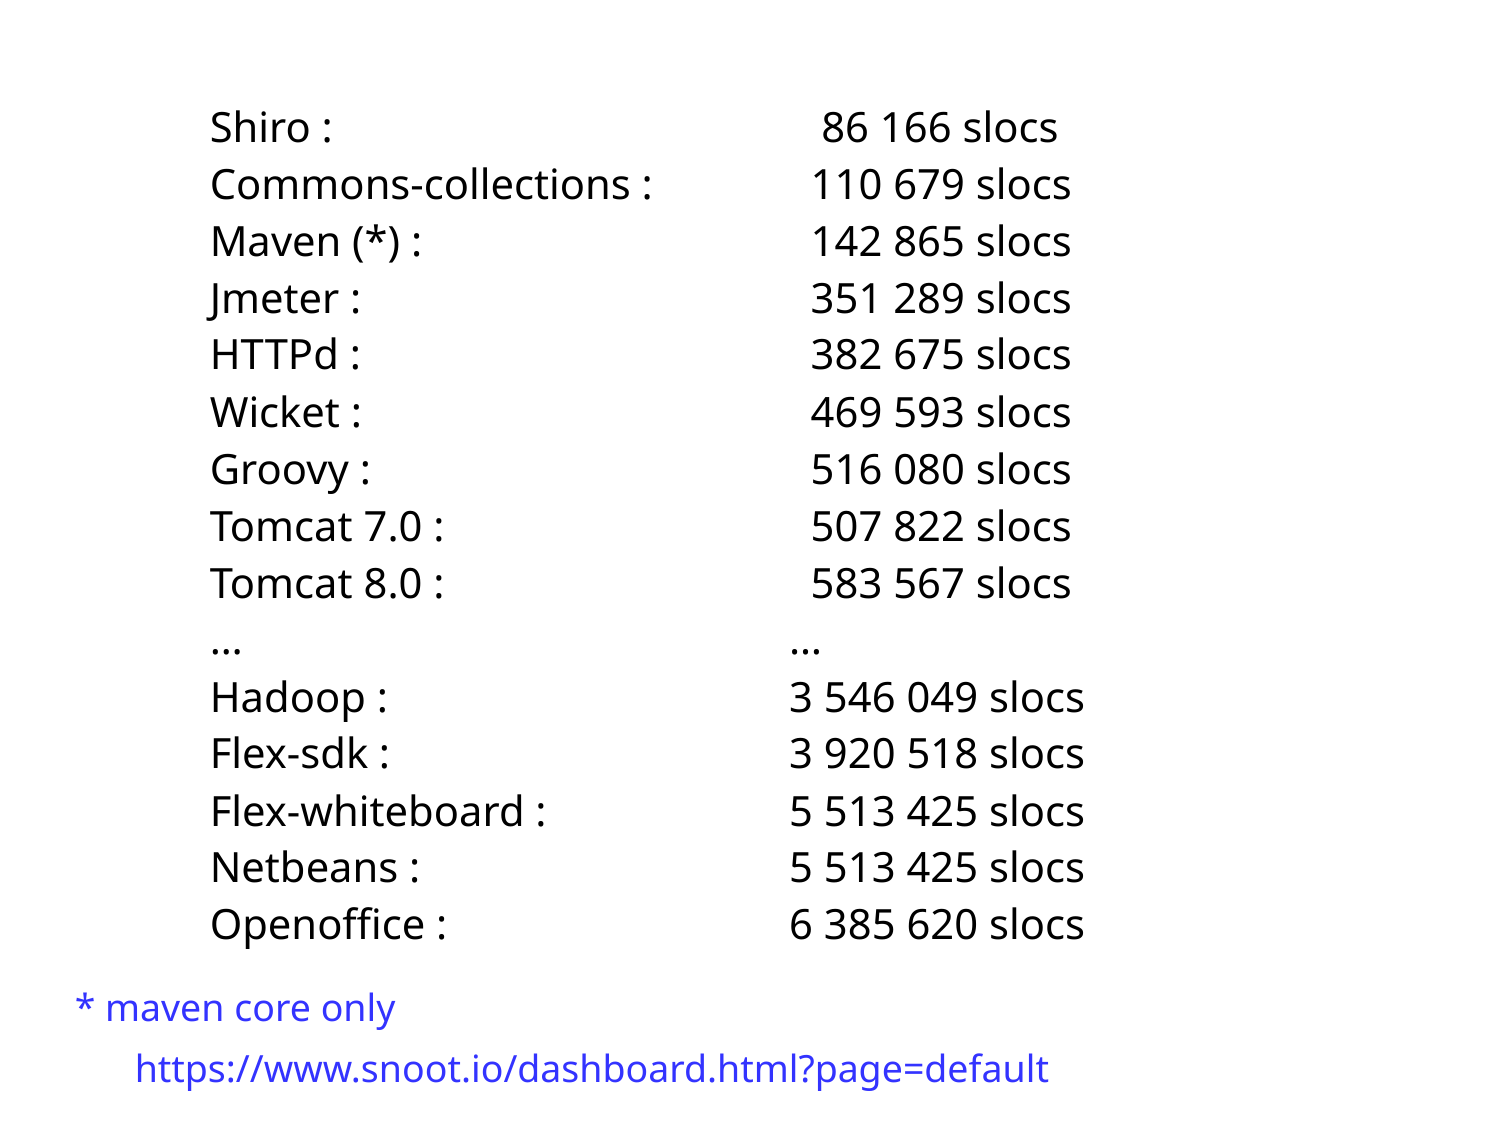

Shiro :
Commons-collections :
Maven (*) :
Jmeter :
HTTPd :
Wicket :
Groovy :
Tomcat 7.0 :
Tomcat 8.0 :
…
Hadoop :
Flex-sdk :
Flex-whiteboard :
Netbeans :
Openoffice :
 86 166 slocs
 110 679 slocs
 142 865 slocs
 351 289 slocs
 382 675 slocs
 469 593 slocs
 516 080 slocs
 507 822 slocs
 583 567 slocs
…
3 546 049 slocs
3 920 518 slocs
5 513 425 slocs
5 513 425 slocs
6 385 620 slocs
* maven core only
https://www.snoot.io/dashboard.html?page=default